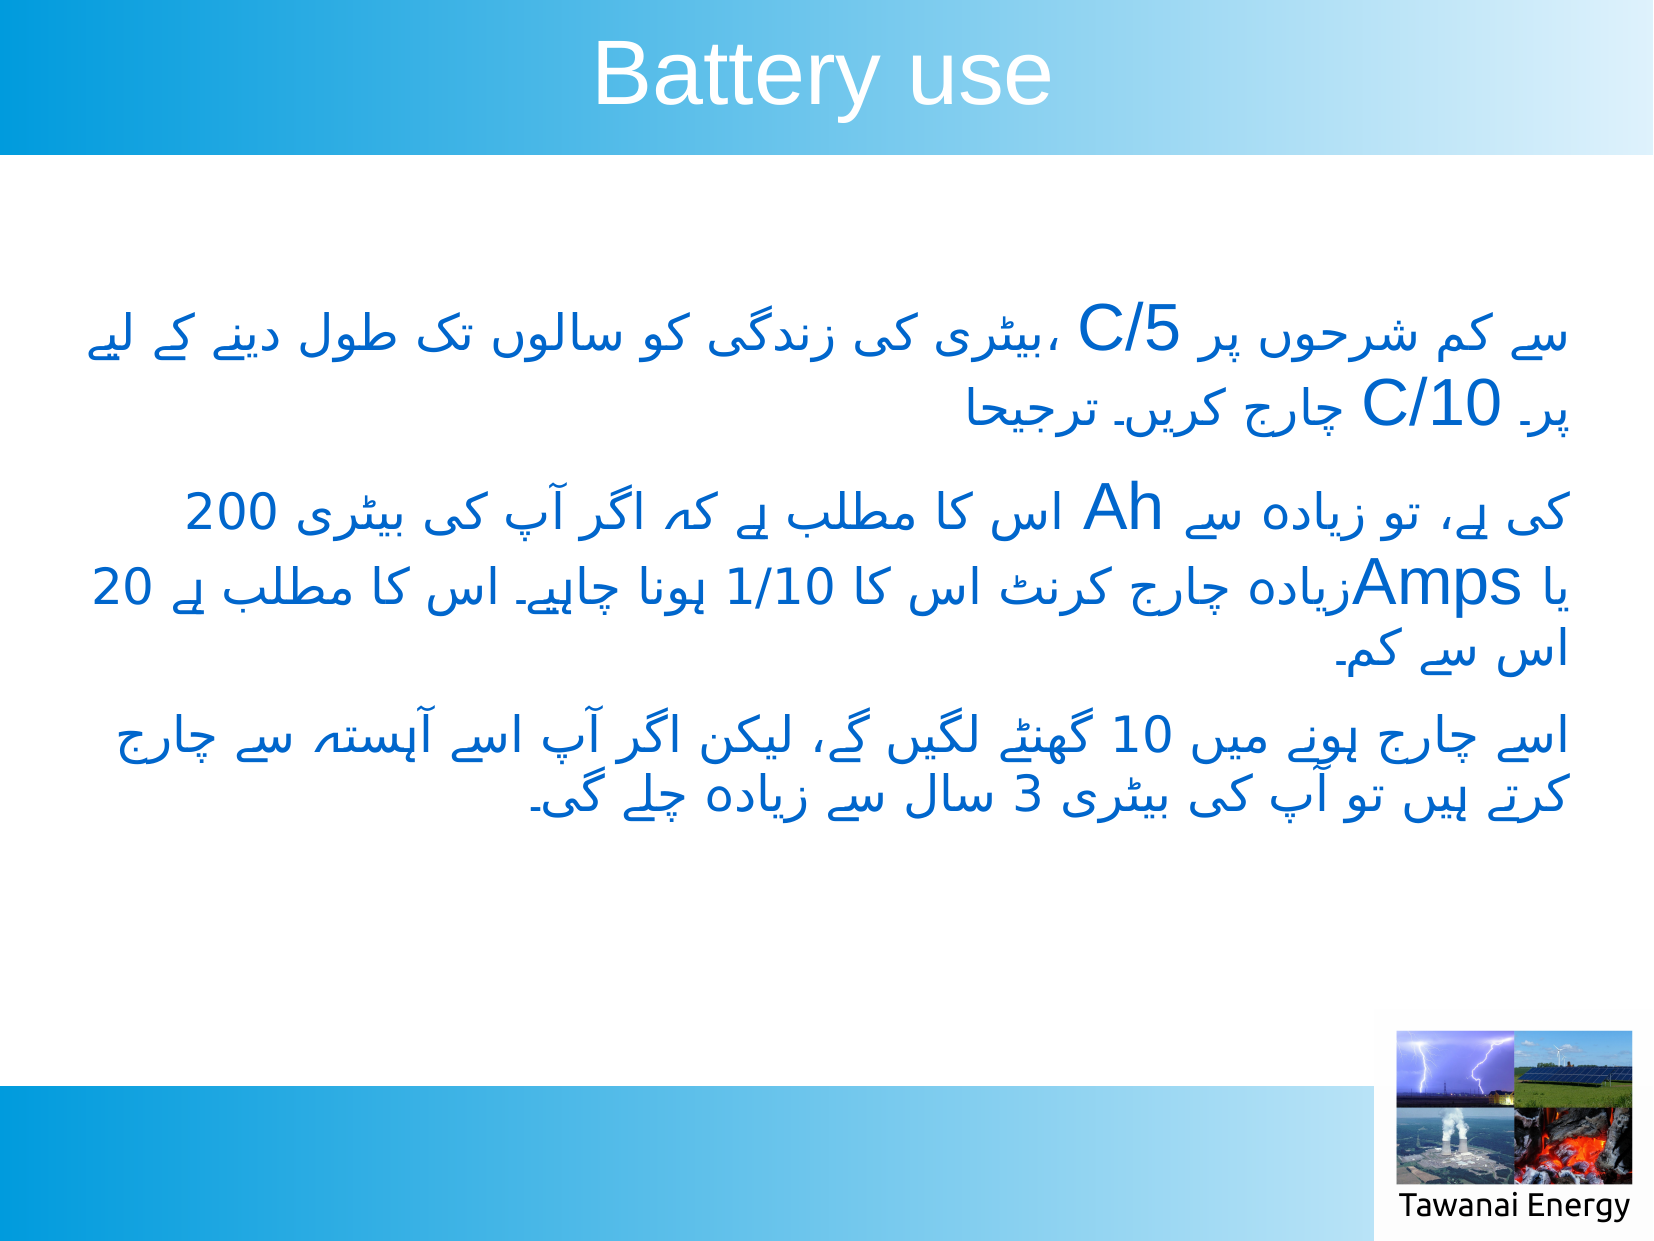

# Battery use
بیٹری کی زندگی کو سالوں تک طول دینے کے لیے، C/5 سے کم شرحوں پر چارج کریں۔ ترجیحا C/10 پر۔
اس کا مطلب ہے کہ اگر آپ کی بیٹری 200 Ah کی ہے، تو زیادہ سے زیادہ چارج کرنٹ اس کا 1/10 ہونا چاہیے۔ اس کا مطلب ہے 20Amps یا اس سے کم۔
اسے چارج ہونے میں 10 گھنٹے لگیں گے، لیکن اگر آپ اسے آہستہ سے چارج کرتے ہیں تو آپ کی بیٹری 3 سال سے زیادہ چلے گی۔